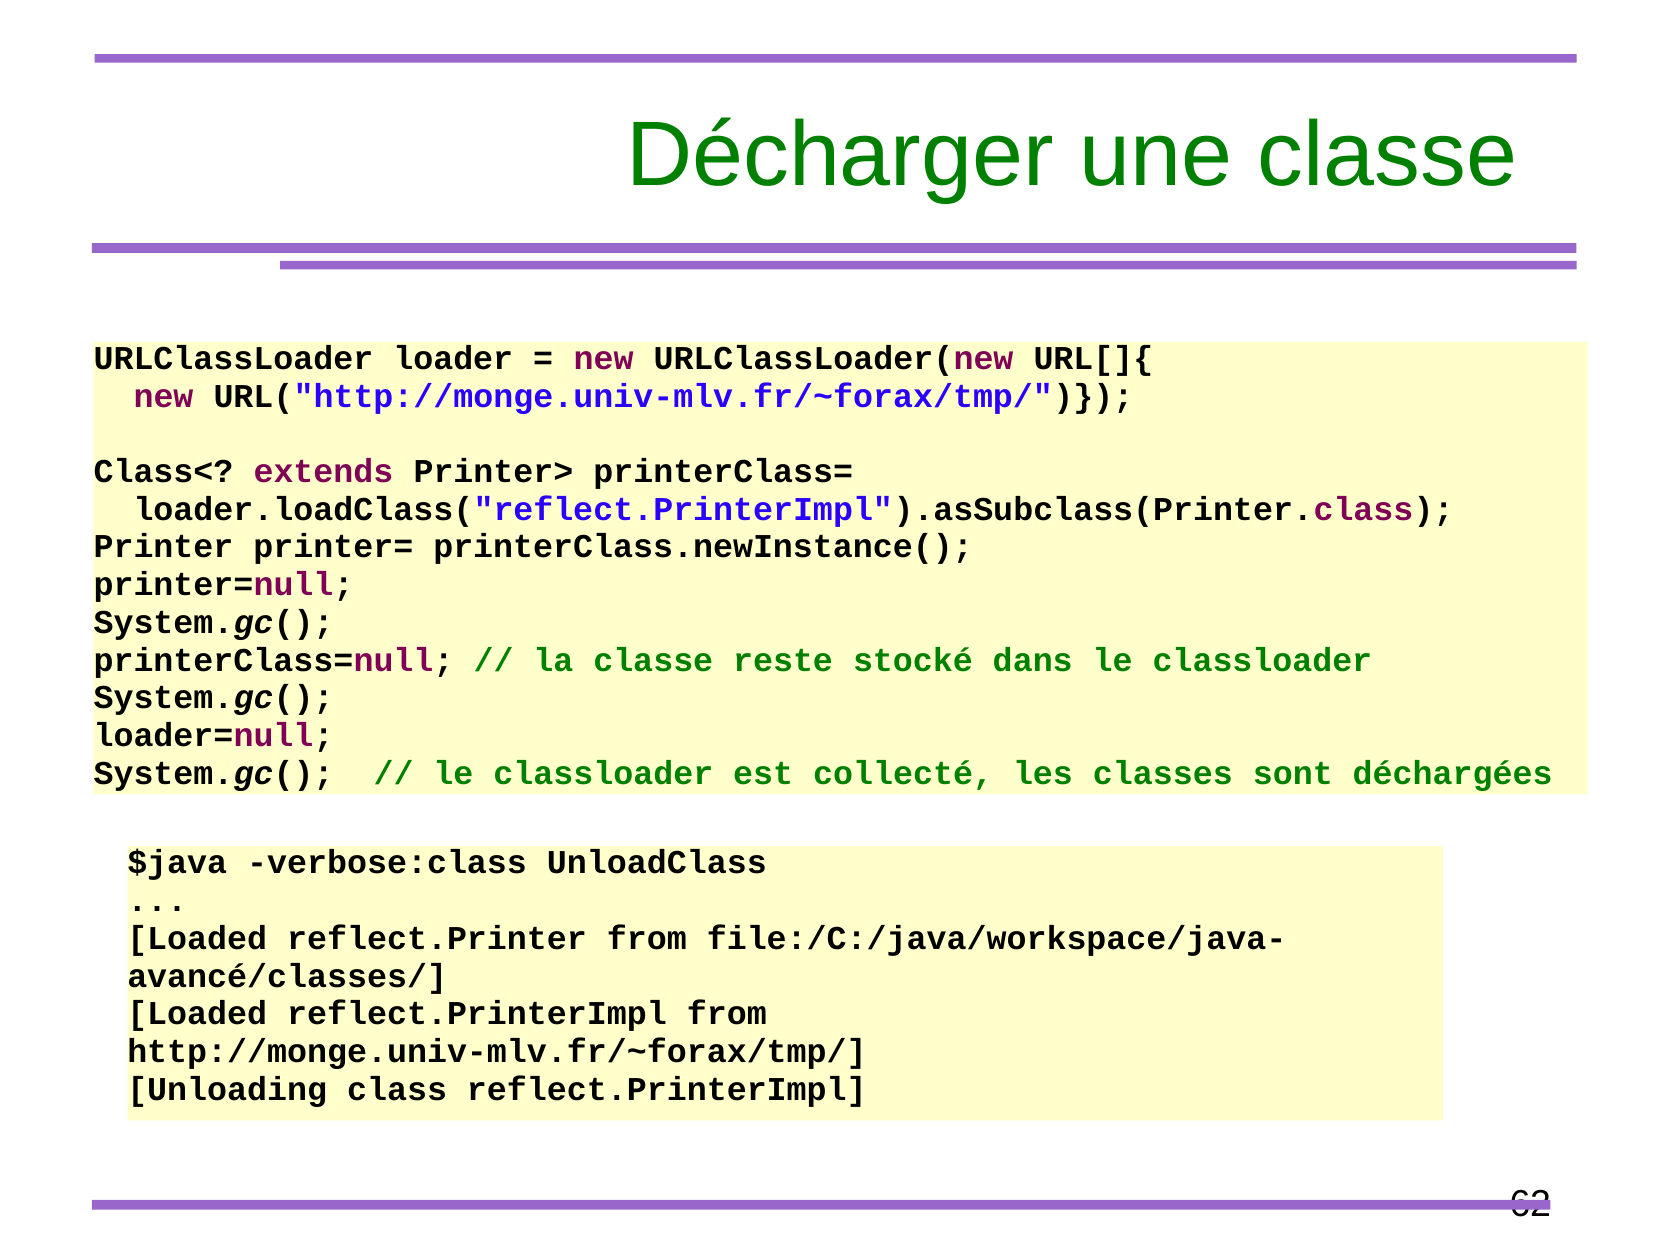

# Décharger une classe
URLClassLoader loader = new URLClassLoader(new URL[]{
 new URL("http://monge.univ-mlv.fr/~forax/tmp/")});
Class<? extends Printer> printerClass=
 loader.loadClass("reflect.PrinterImpl").asSubclass(Printer.class);
Printer printer= printerClass.newInstance();
printer=null;
System.gc();
printerClass=null; // la classe reste stocké dans le classloader
System.gc();
loader=null;
System.gc(); // le classloader est collecté, les classes sont déchargées
$java -verbose:class UnloadClass
...
[Loaded reflect.Printer from file:/C:/java/workspace/java-avancé/classes/]
[Loaded reflect.PrinterImpl from http://monge.univ-mlv.fr/~forax/tmp/]
[Unloading class reflect.PrinterImpl]